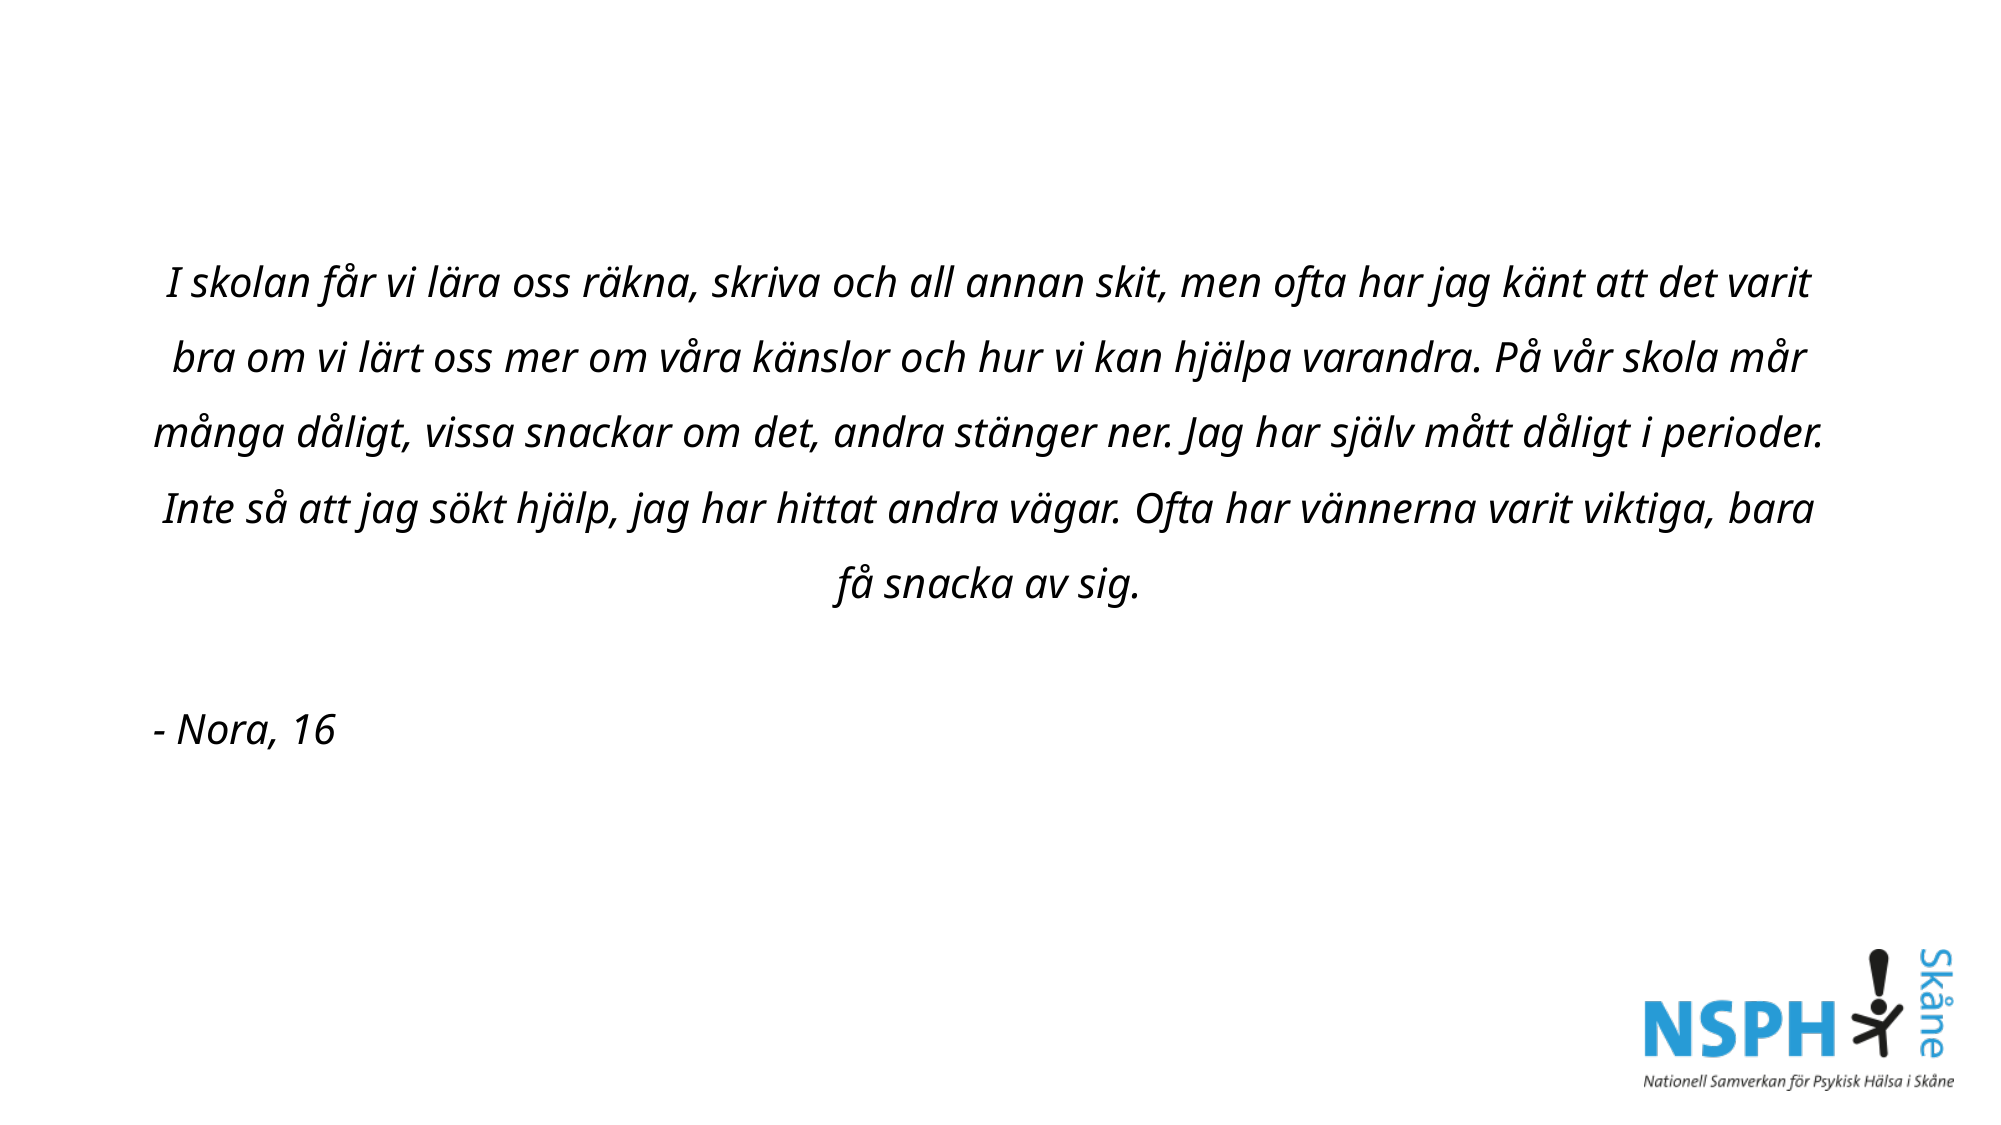

# I skolan får vi lära oss räkna, skriva och all annan skit, men ofta har jag känt att det varit bra om vi lärt oss mer om våra känslor och hur vi kan hjälpa varandra. På vår skola mår många dåligt, vissa snackar om det, andra stänger ner. Jag har själv mått dåligt i perioder. Inte så att jag sökt hjälp, jag har hittat andra vägar. Ofta har vännerna varit viktiga, bara få snacka av sig.
- Nora, 16